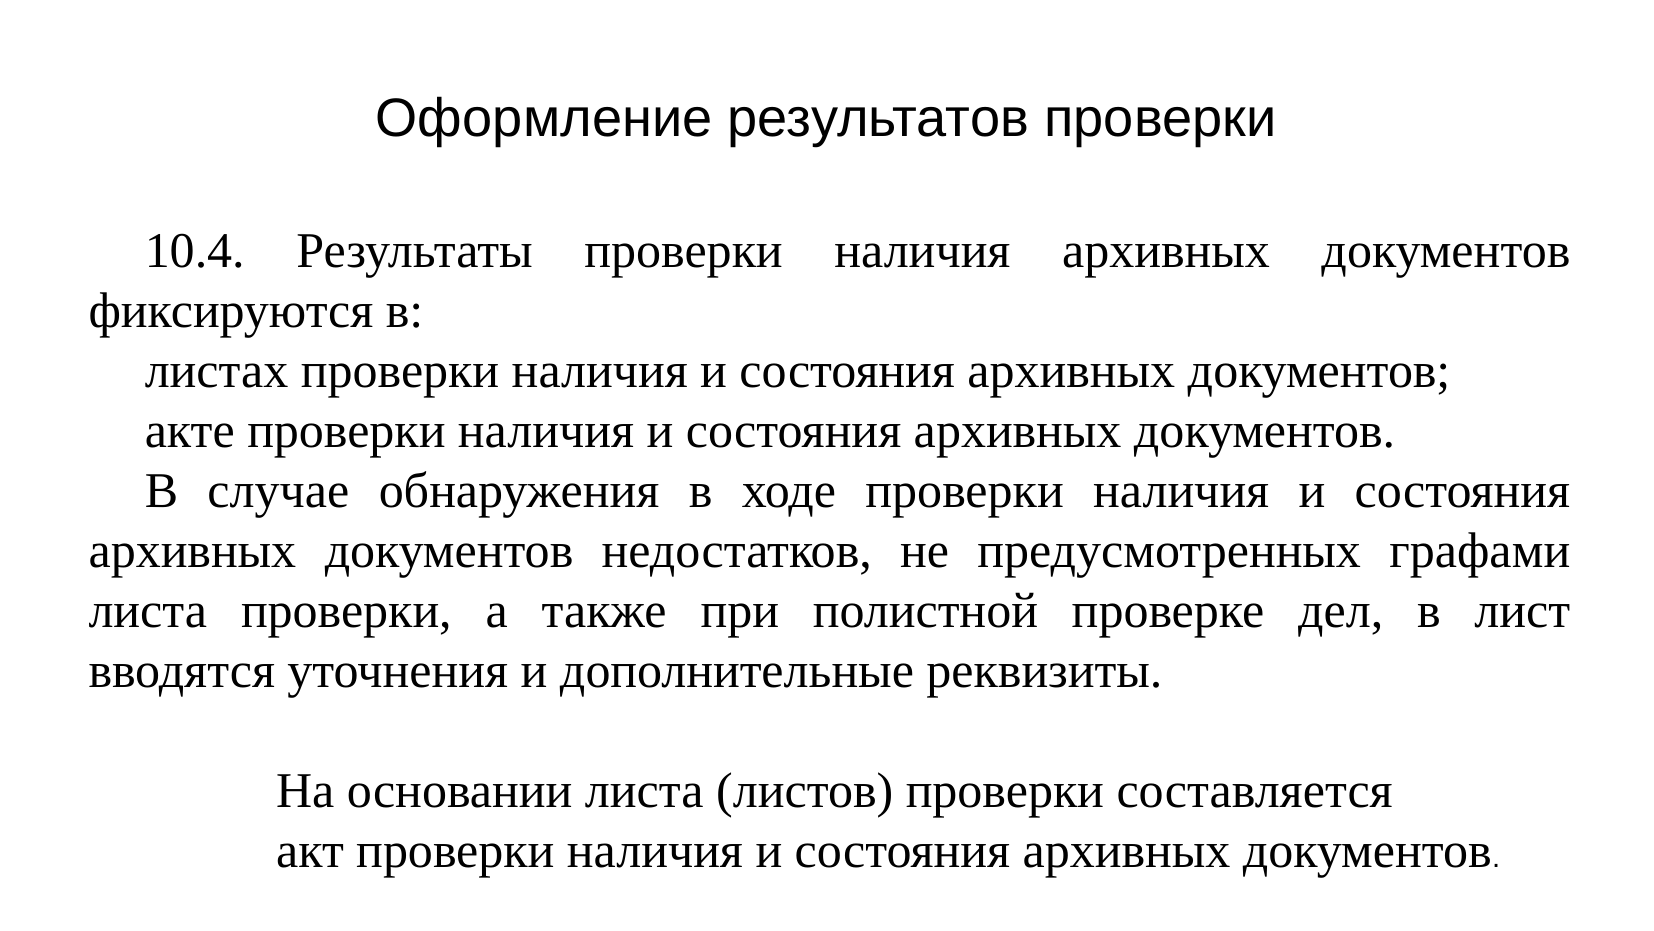

# Оформление результатов проверки
10.4. Результаты проверки наличия архивных документов фиксируются в:
листах проверки наличия и состояния архивных документов;
акте проверки наличия и состояния архивных документов.
В случае обнаружения в ходе проверки наличия и состояния архивных документов недостатков, не предусмотренных графами листа проверки, а также при полистной проверке дел, в лист вводятся уточнения и дополнительные реквизиты.
На основании листа (листов) проверки составляется
акт проверки наличия и состояния архивных документов.